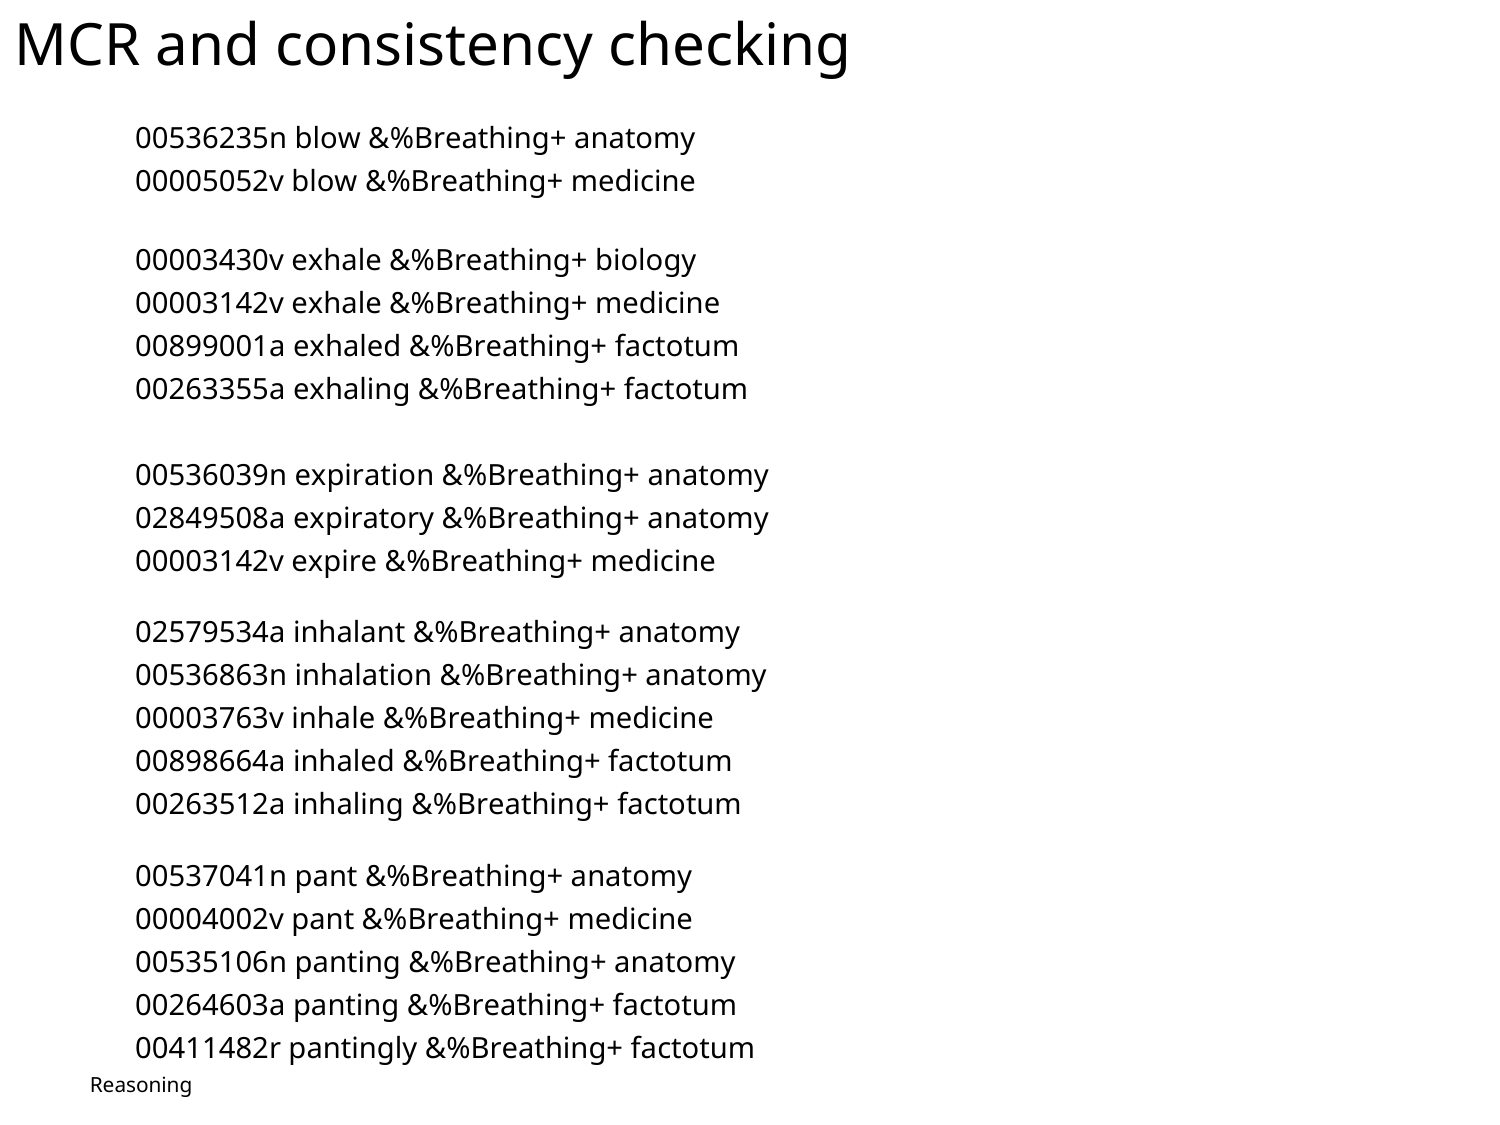

# MCR and consistency checking
00536235n blow &%Breathing+ anatomy
00005052v blow &%Breathing+ medicine
00003430v exhale &%Breathing+ biology
00003142v exhale &%Breathing+ medicine
00899001a exhaled &%Breathing+ factotum
00263355a exhaling &%Breathing+ factotum
00536039n expiration &%Breathing+ anatomy
02849508a expiratory &%Breathing+ anatomy
00003142v expire &%Breathing+ medicine
02579534a inhalant &%Breathing+ anatomy
00536863n inhalation &%Breathing+ anatomy
00003763v inhale &%Breathing+ medicine
00898664a inhaled &%Breathing+ factotum
00263512a inhaling &%Breathing+ factotum
00537041n pant &%Breathing+ anatomy
00004002v pant &%Breathing+ medicine
00535106n panting &%Breathing+ anatomy
00264603a panting &%Breathing+ factotum
00411482r pantingly &%Breathing+ factotum
...